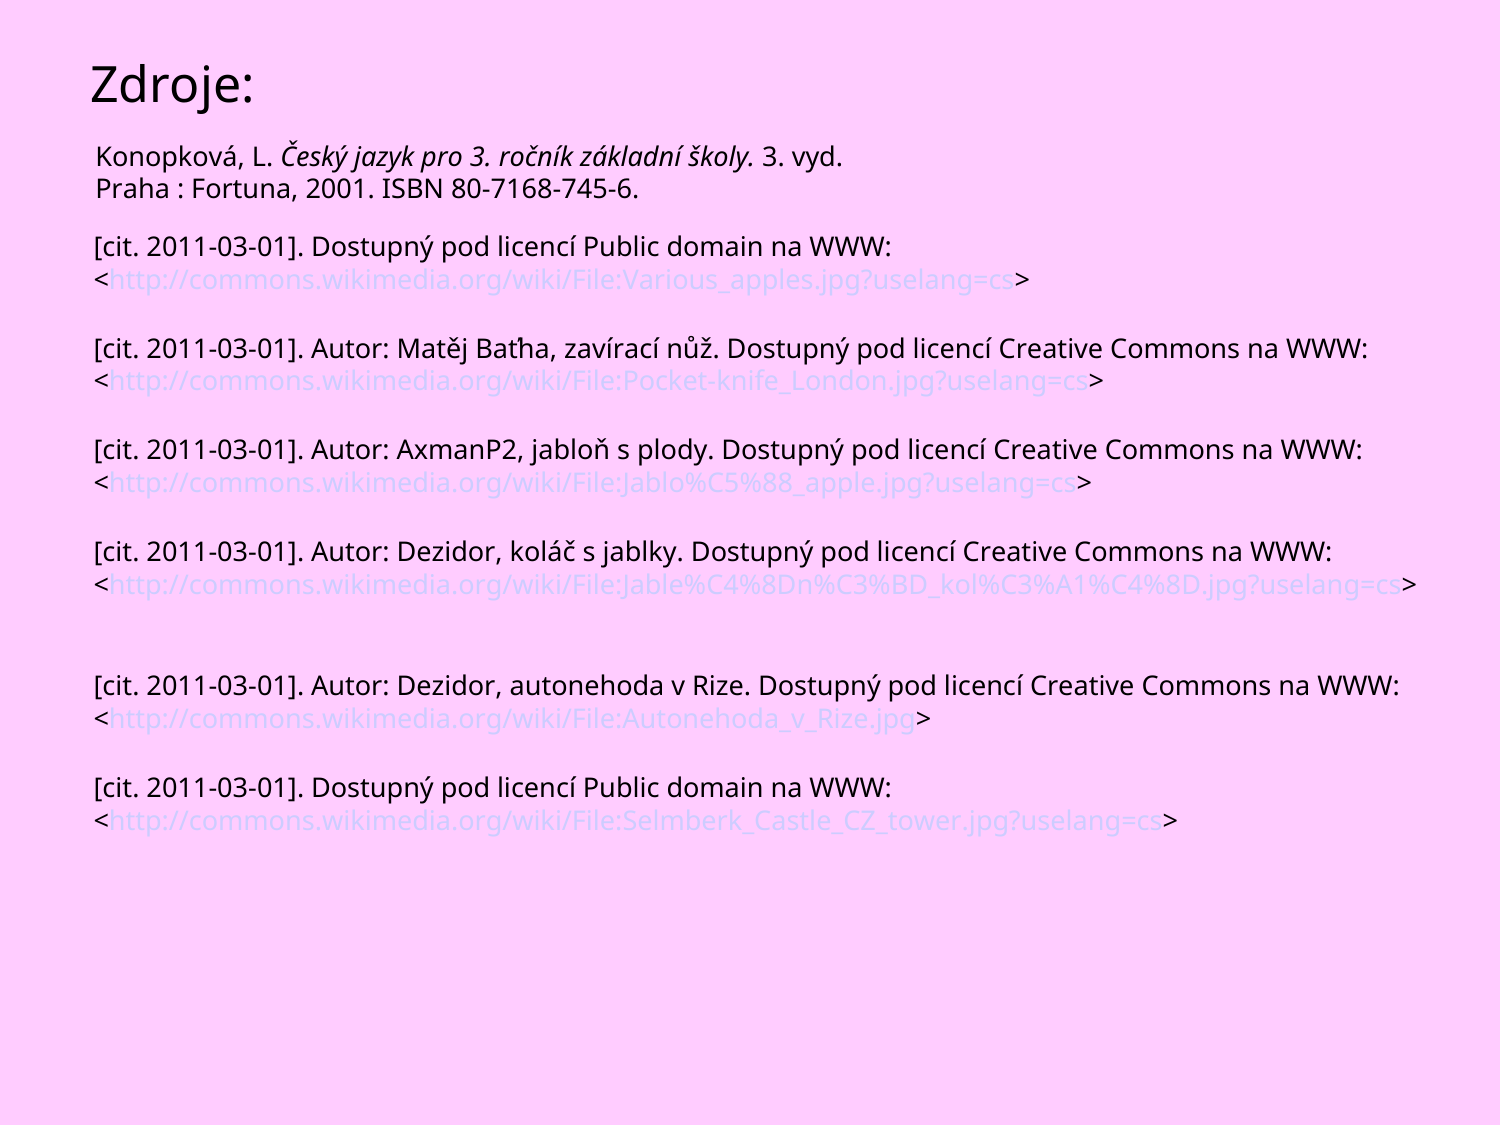

Zdroje:
Konopková, L. Český jazyk pro 3. ročník základní školy. 3. vyd.
Praha : Fortuna, 2001. ISBN 80-7168-745-6.
[cit. 2011-03-01]. Dostupný pod licencí Public domain na WWW:
<http://commons.wikimedia.org/wiki/File:Various_apples.jpg?uselang=cs>
[cit. 2011-03-01]. Autor: Matěj Baťha, zavírací nůž. Dostupný pod licencí Creative Commons na WWW:
<http://commons.wikimedia.org/wiki/File:Pocket-knife_London.jpg?uselang=cs>
[cit. 2011-03-01]. Autor: AxmanP2, jabloň s plody. Dostupný pod licencí Creative Commons na WWW:
<http://commons.wikimedia.org/wiki/File:Jablo%C5%88_apple.jpg?uselang=cs>
[cit. 2011-03-01]. Autor: Dezidor, koláč s jablky. Dostupný pod licencí Creative Commons na WWW:
<http://commons.wikimedia.org/wiki/File:Jable%C4%8Dn%C3%BD_kol%C3%A1%C4%8D.jpg?uselang=cs>
[cit. 2011-03-01]. Autor: Dezidor, autonehoda v Rize. Dostupný pod licencí Creative Commons na WWW:
<http://commons.wikimedia.org/wiki/File:Autonehoda_v_Rize.jpg>
[cit. 2011-03-01]. Dostupný pod licencí Public domain na WWW:
<http://commons.wikimedia.org/wiki/File:Selmberk_Castle_CZ_tower.jpg?uselang=cs>